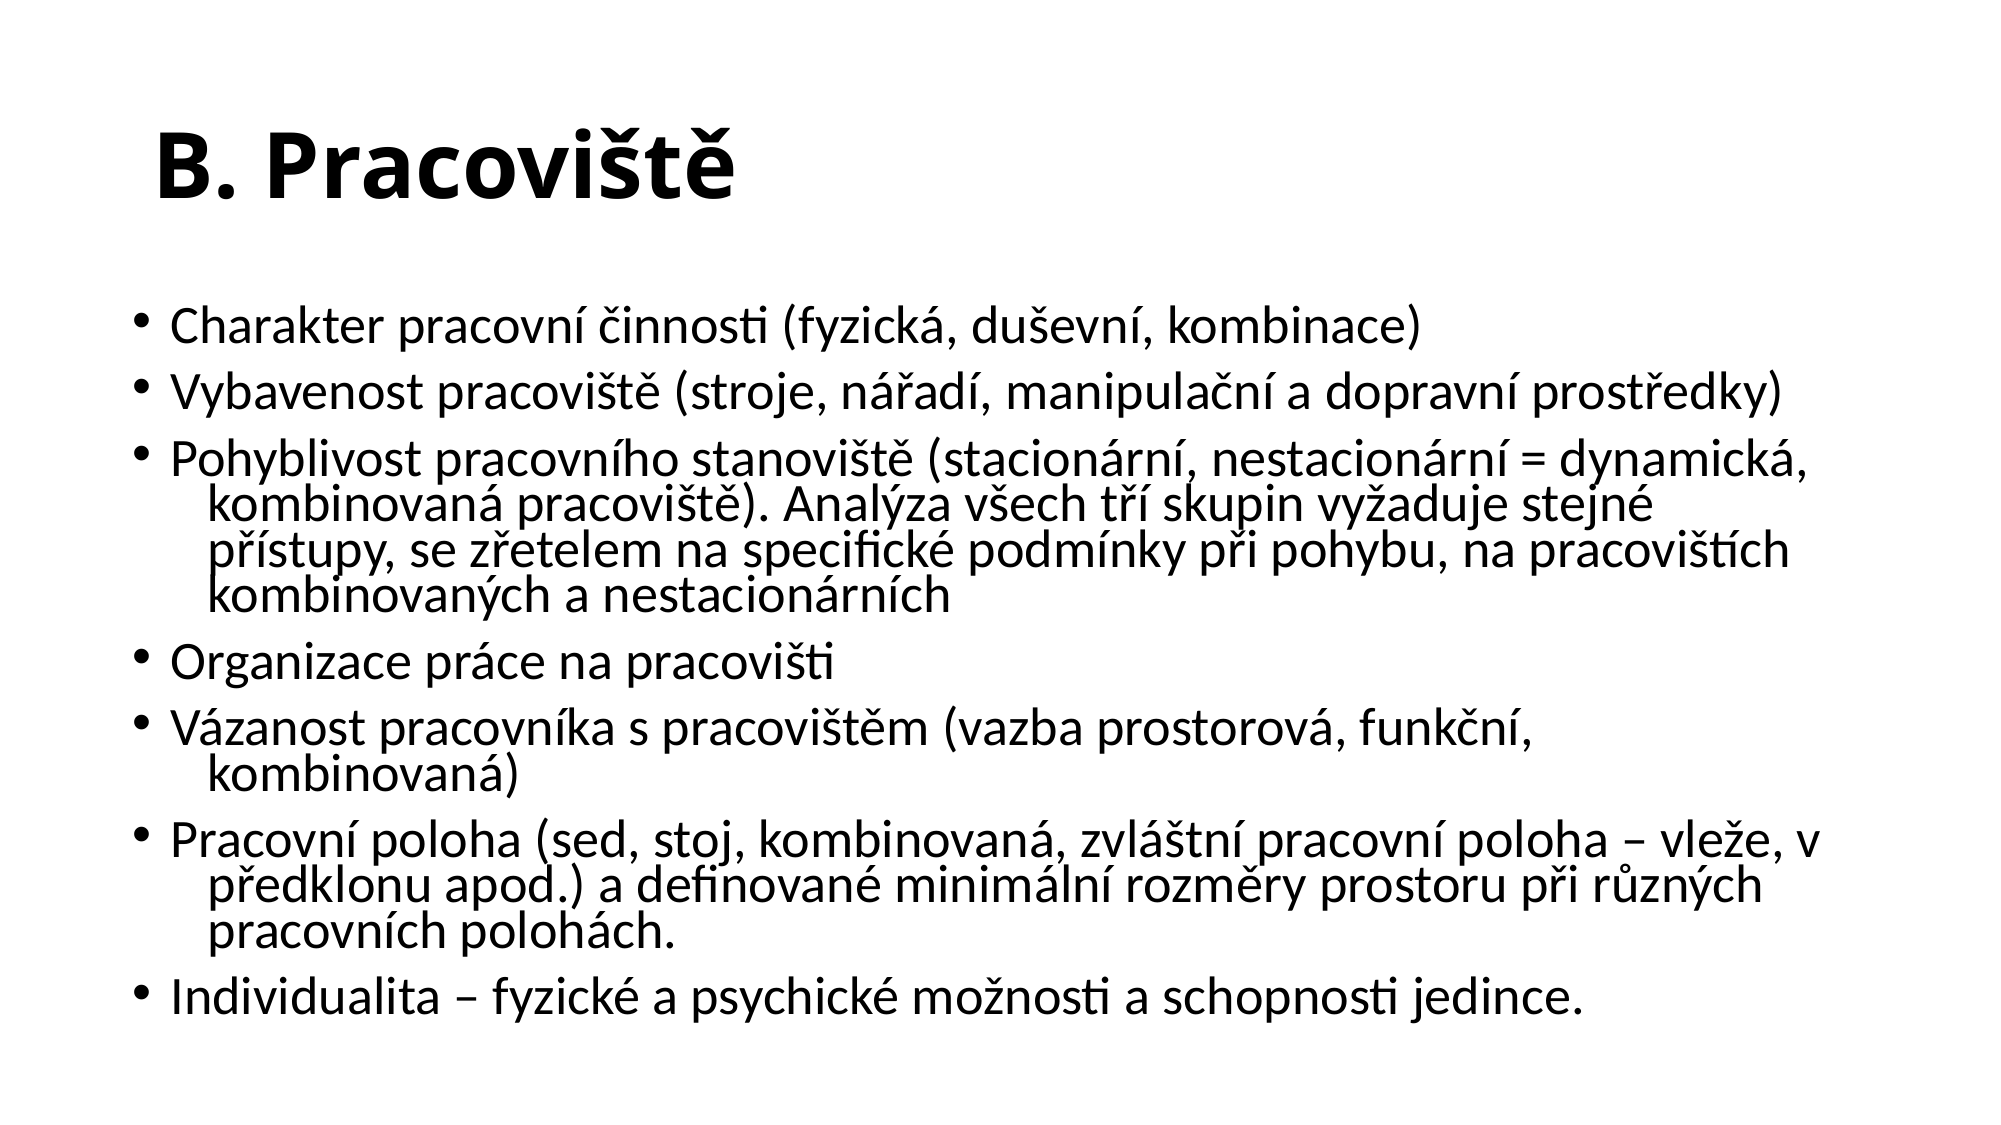

# B. Pracoviště
Charakter pracovní činnosti (fyzická, duševní, kombinace)
Vybavenost pracoviště (stroje, nářadí, manipulační a dopravní prostředky)
Pohyblivost pracovního stanoviště (stacionární, nestacionární = dynamická, kombinovaná pracoviště). Analýza všech tří skupin vyžaduje stejné přístupy, se zřetelem na specifické podmínky při pohybu, na pracovištích kombinovaných a nestacionárních
Organizace práce na pracovišti
Vázanost pracovníka s pracovištěm (vazba prostorová, funkční, kombinovaná)
Pracovní poloha (sed, stoj, kombinovaná, zvláštní pracovní poloha – vleže, v předklonu apod.) a definované minimální rozměry prostoru při různých pracovních polohách.
Individualita – fyzické a psychické možnosti a schopnosti jedince.